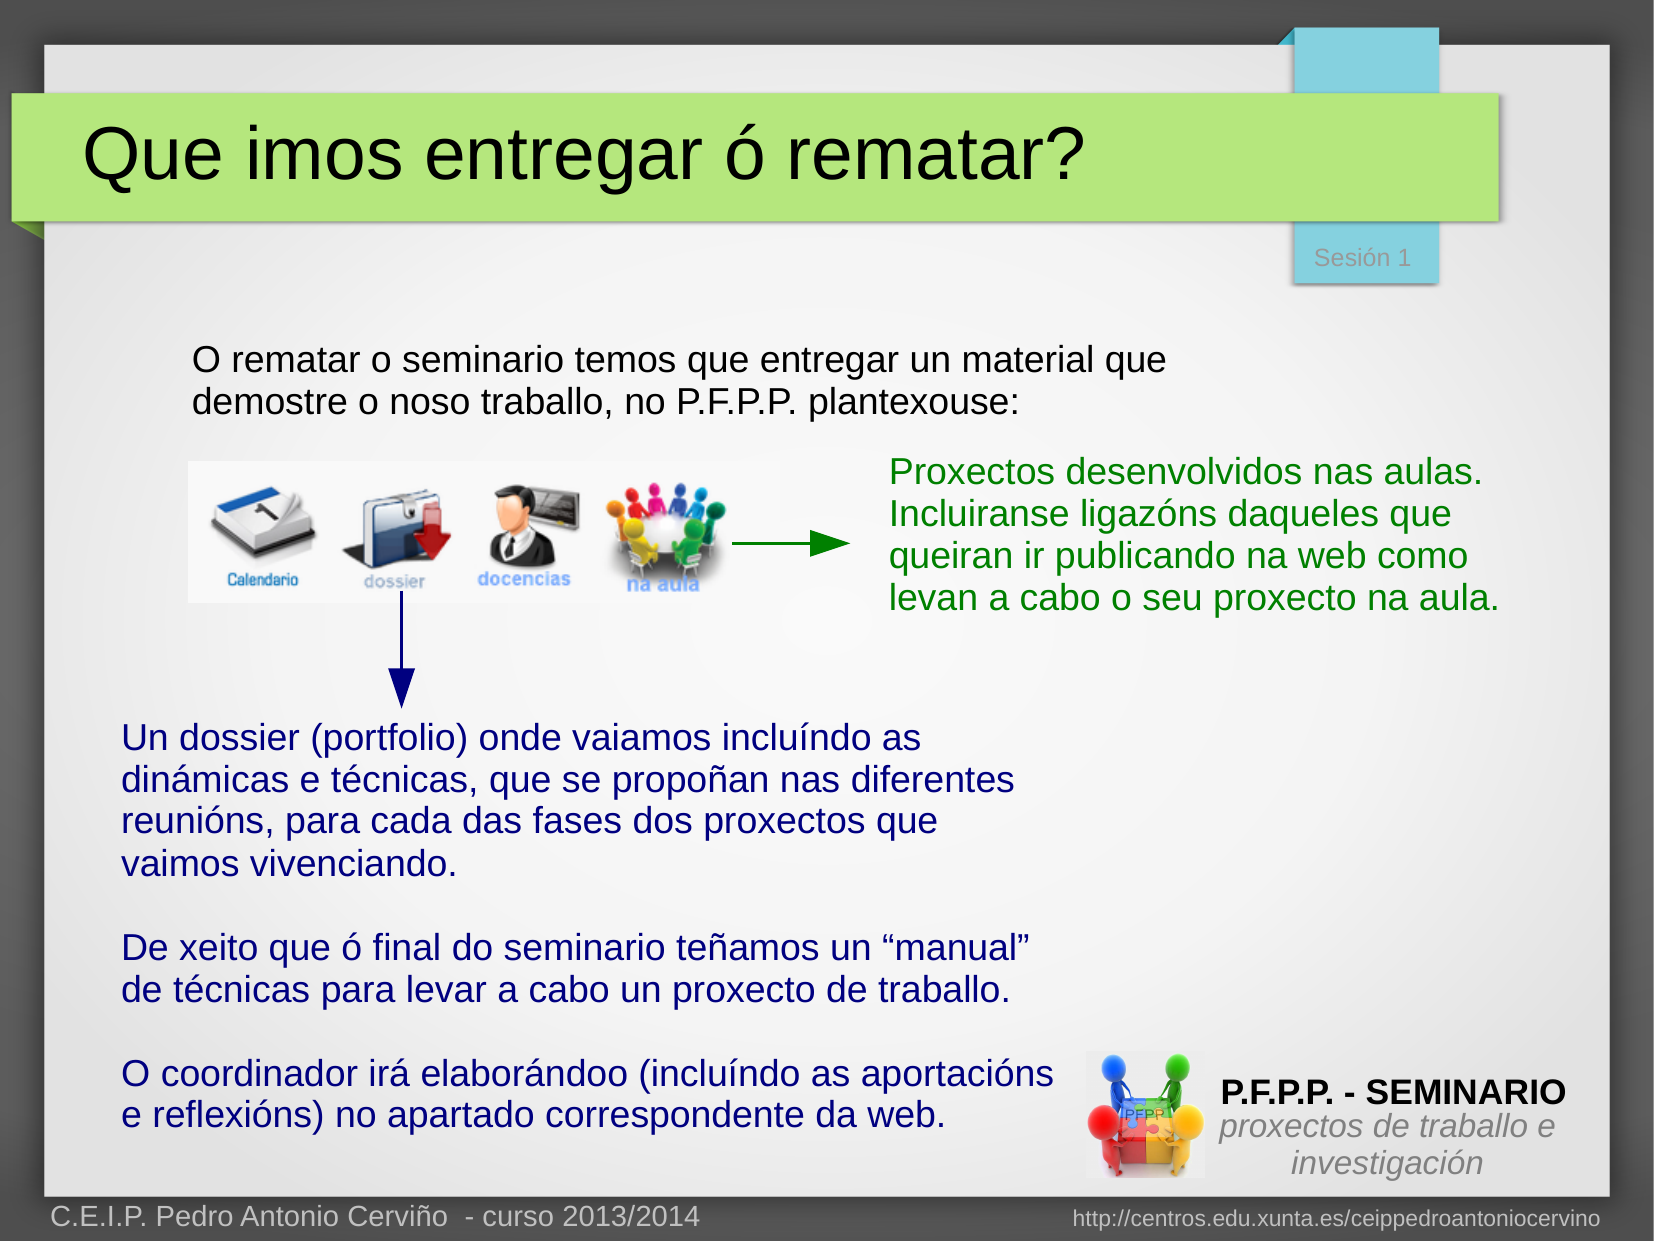

# Que imos entregar ó rematar?
Sesión 1
O rematar o seminario temos que entregar un material que demostre o noso traballo, no P.F.P.P. plantexouse:
Proxectos desenvolvidos nas aulas.
Incluiranse ligazóns daqueles que queiran ir publicando na web como levan a cabo o seu proxecto na aula.
Un dossier (portfolio) onde vaiamos incluíndo as dinámicas e técnicas, que se propoñan nas diferentes reunións, para cada das fases dos proxectos que vaimos vivenciando.
De xeito que ó final do seminario teñamos un “manual” de técnicas para levar a cabo un proxecto de traballo.
O coordinador irá elaborándoo (incluíndo as aportacións e reflexións) no apartado correspondente da web.
P.F.P.P. - SEMINARIO
proxectos de traballo e investigación
C.E.I.P. Pedro Antonio Cerviño - curso 2013/2014 http://centros.edu.xunta.es/ceippedroantoniocervino